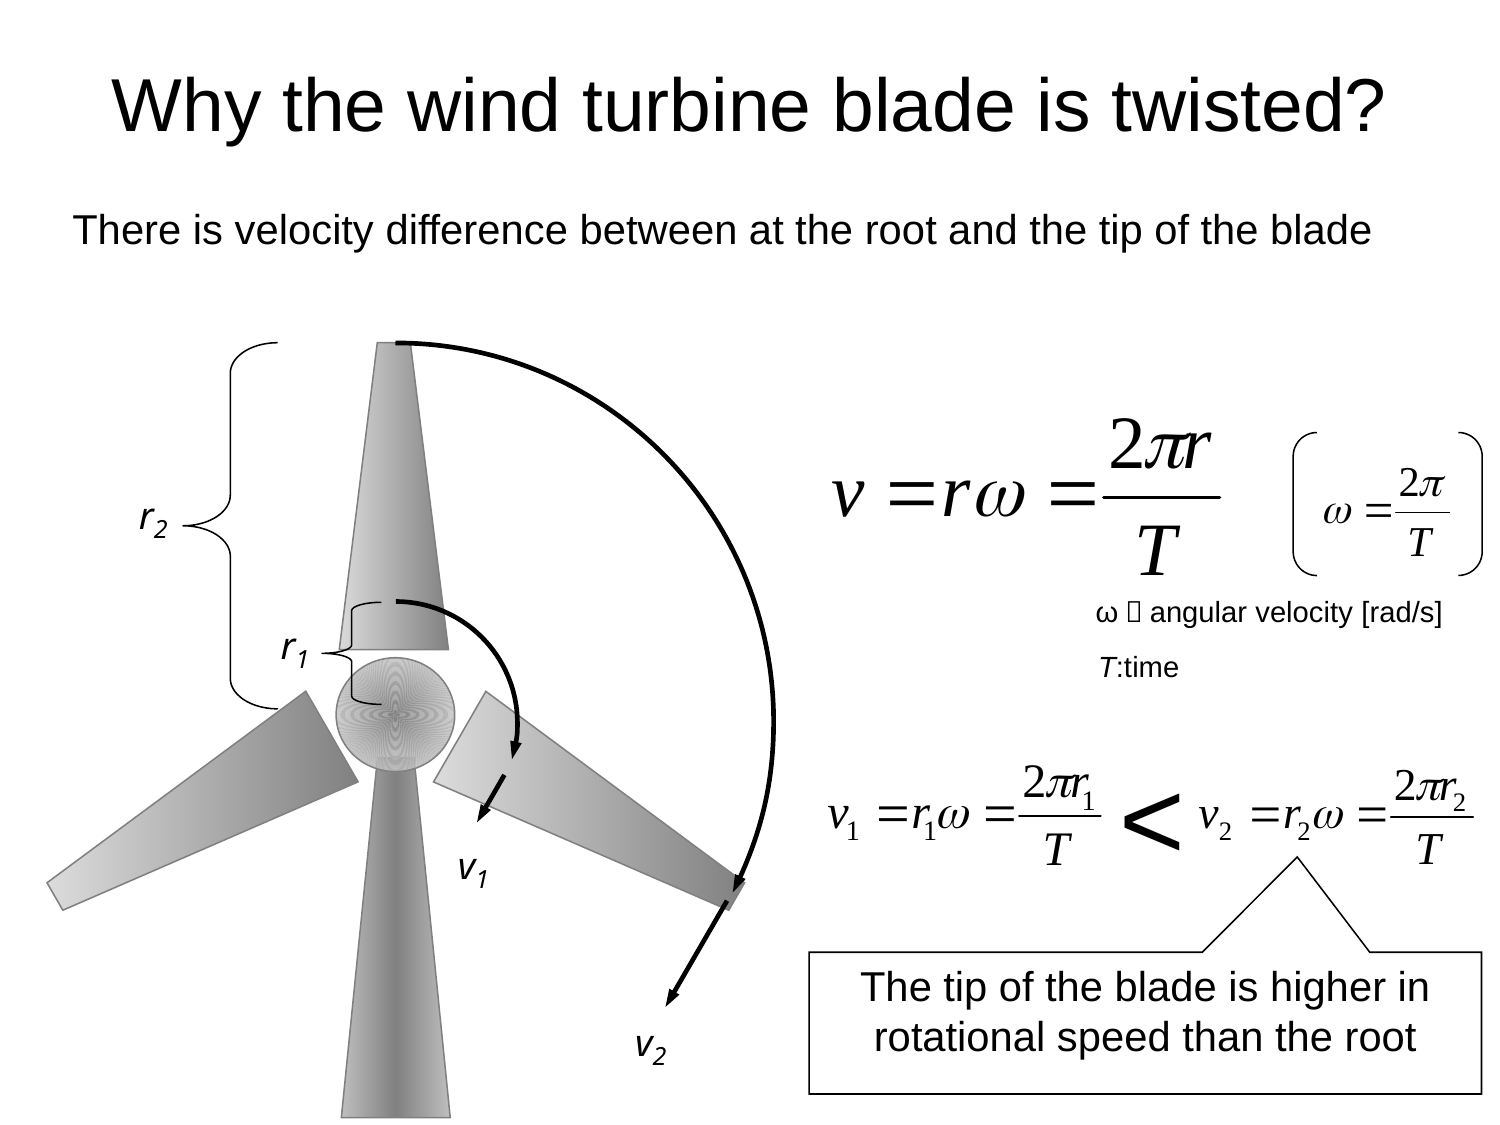

# Why the wind turbine blade is twisted?
There is velocity difference between at the root and the tip of the blade
r2
ω：angular velocity [rad/s]
r1
T:time
<
v1
The tip of the blade is higher in rotational speed than the root
v2